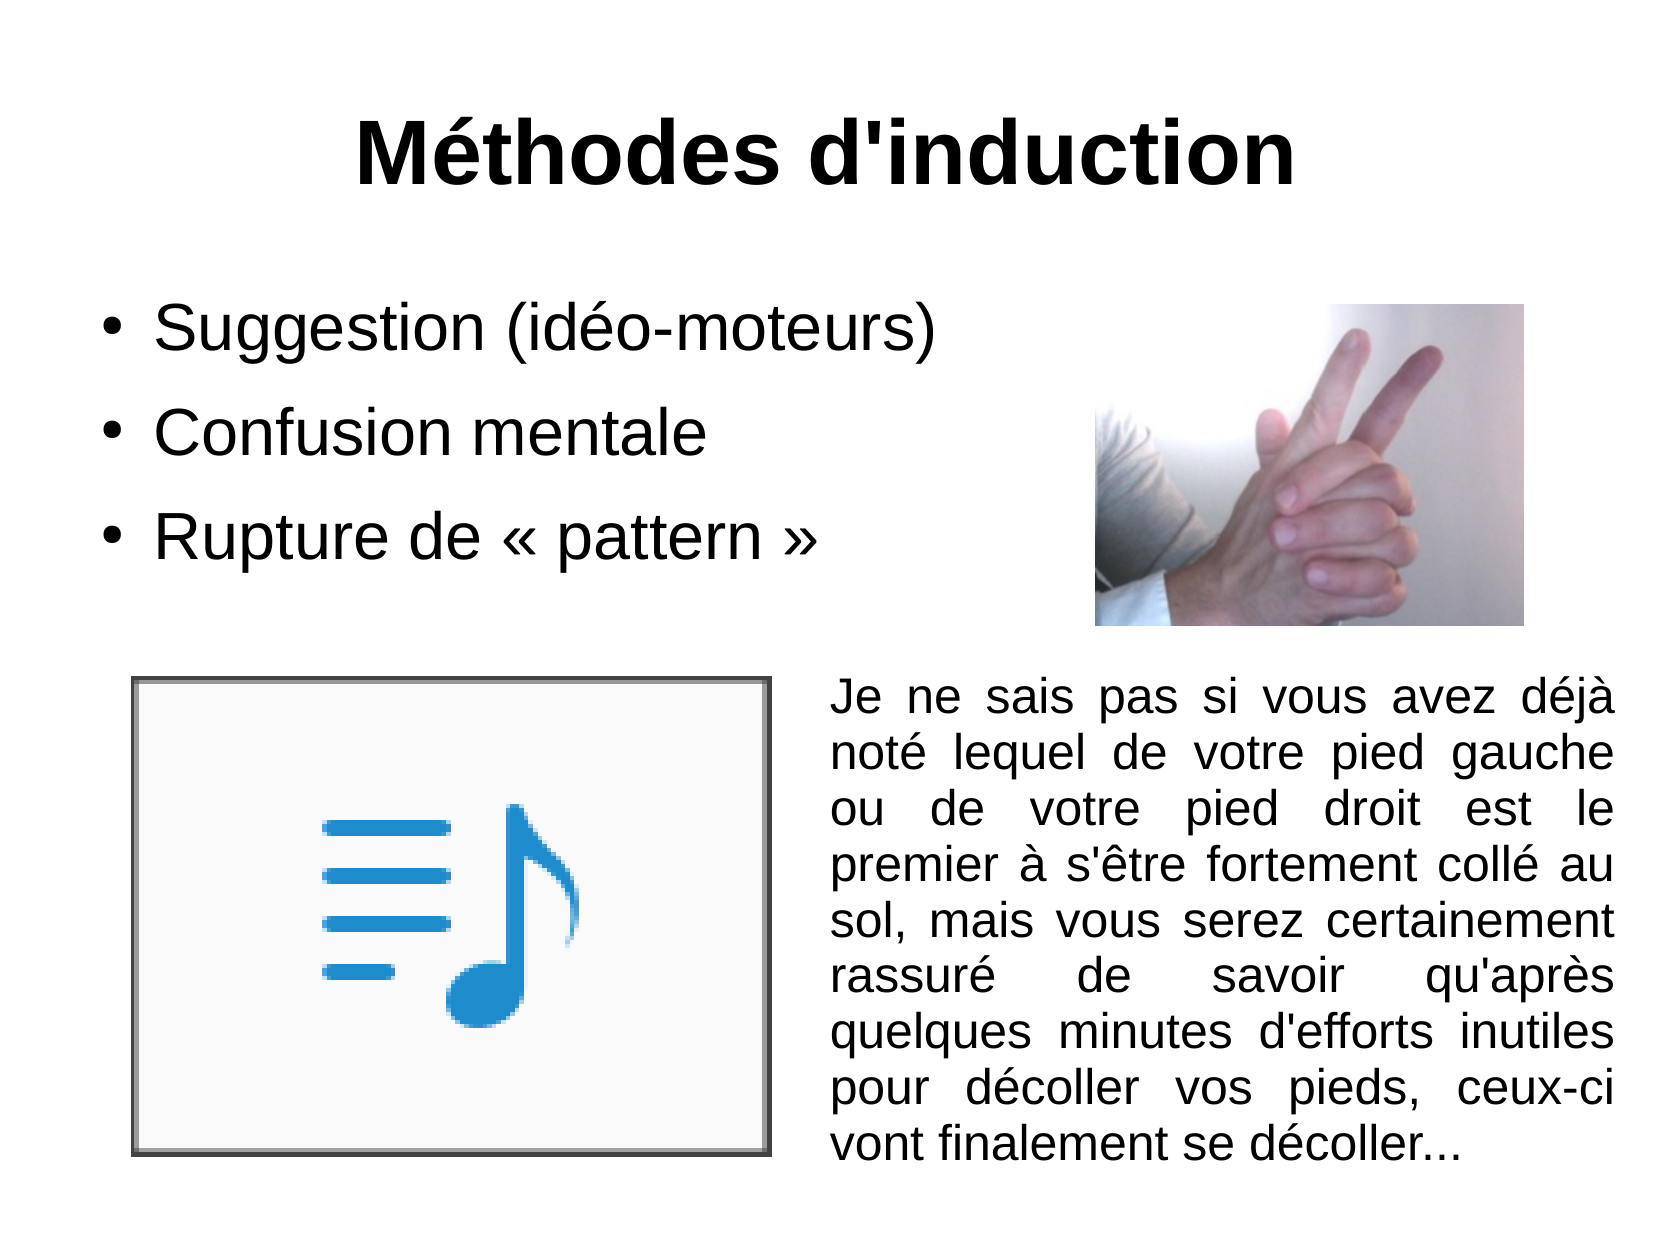

# Méthodes d'induction
Suggestion (idéo-moteurs)
Confusion mentale
Rupture de « pattern »
Je ne sais pas si vous avez déjà noté lequel de votre pied gauche ou de votre pied droit est le premier à s'être fortement collé au sol, mais vous serez certainement rassuré de savoir qu'après quelques minutes d'efforts inutiles pour décoller vos pieds, ceux-ci vont finalement se décoller...